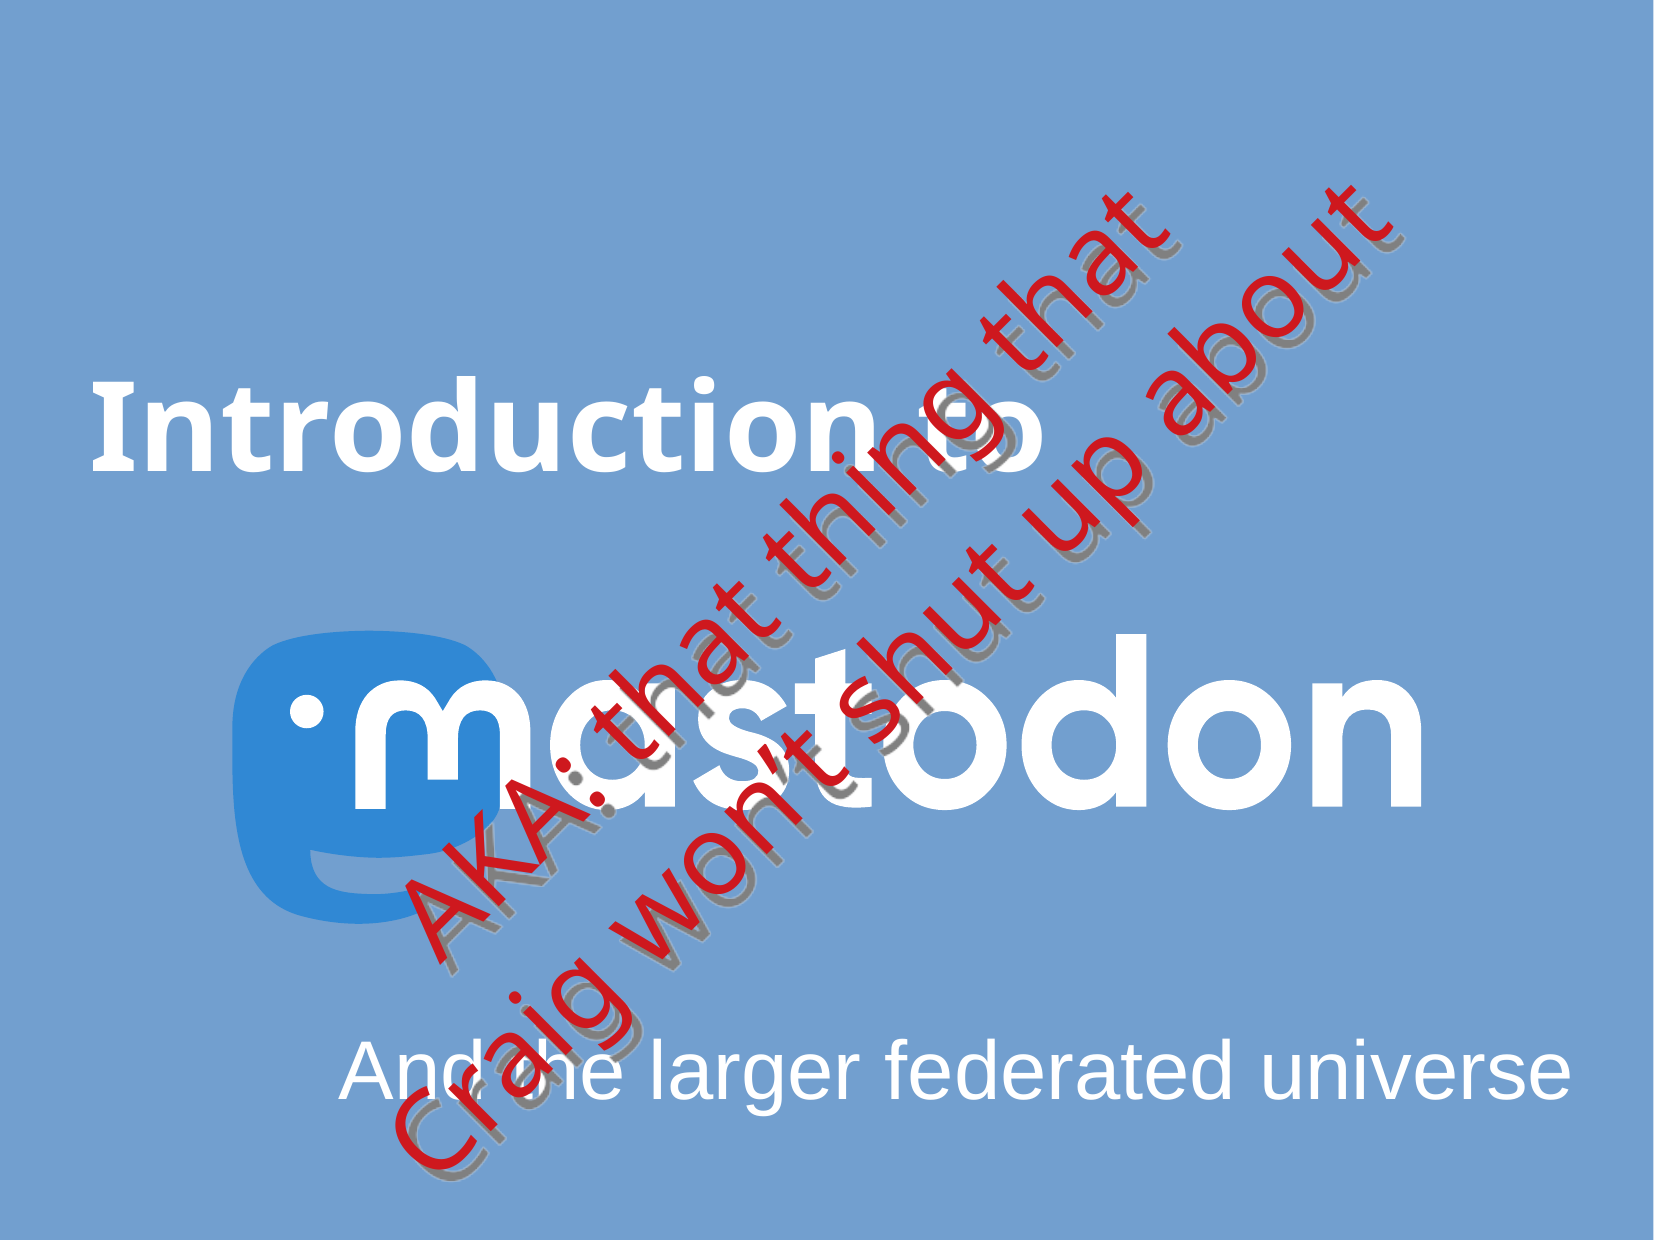

Introduction to
AKA: that thing that
Craig won’t shut up about
And the larger federated universe